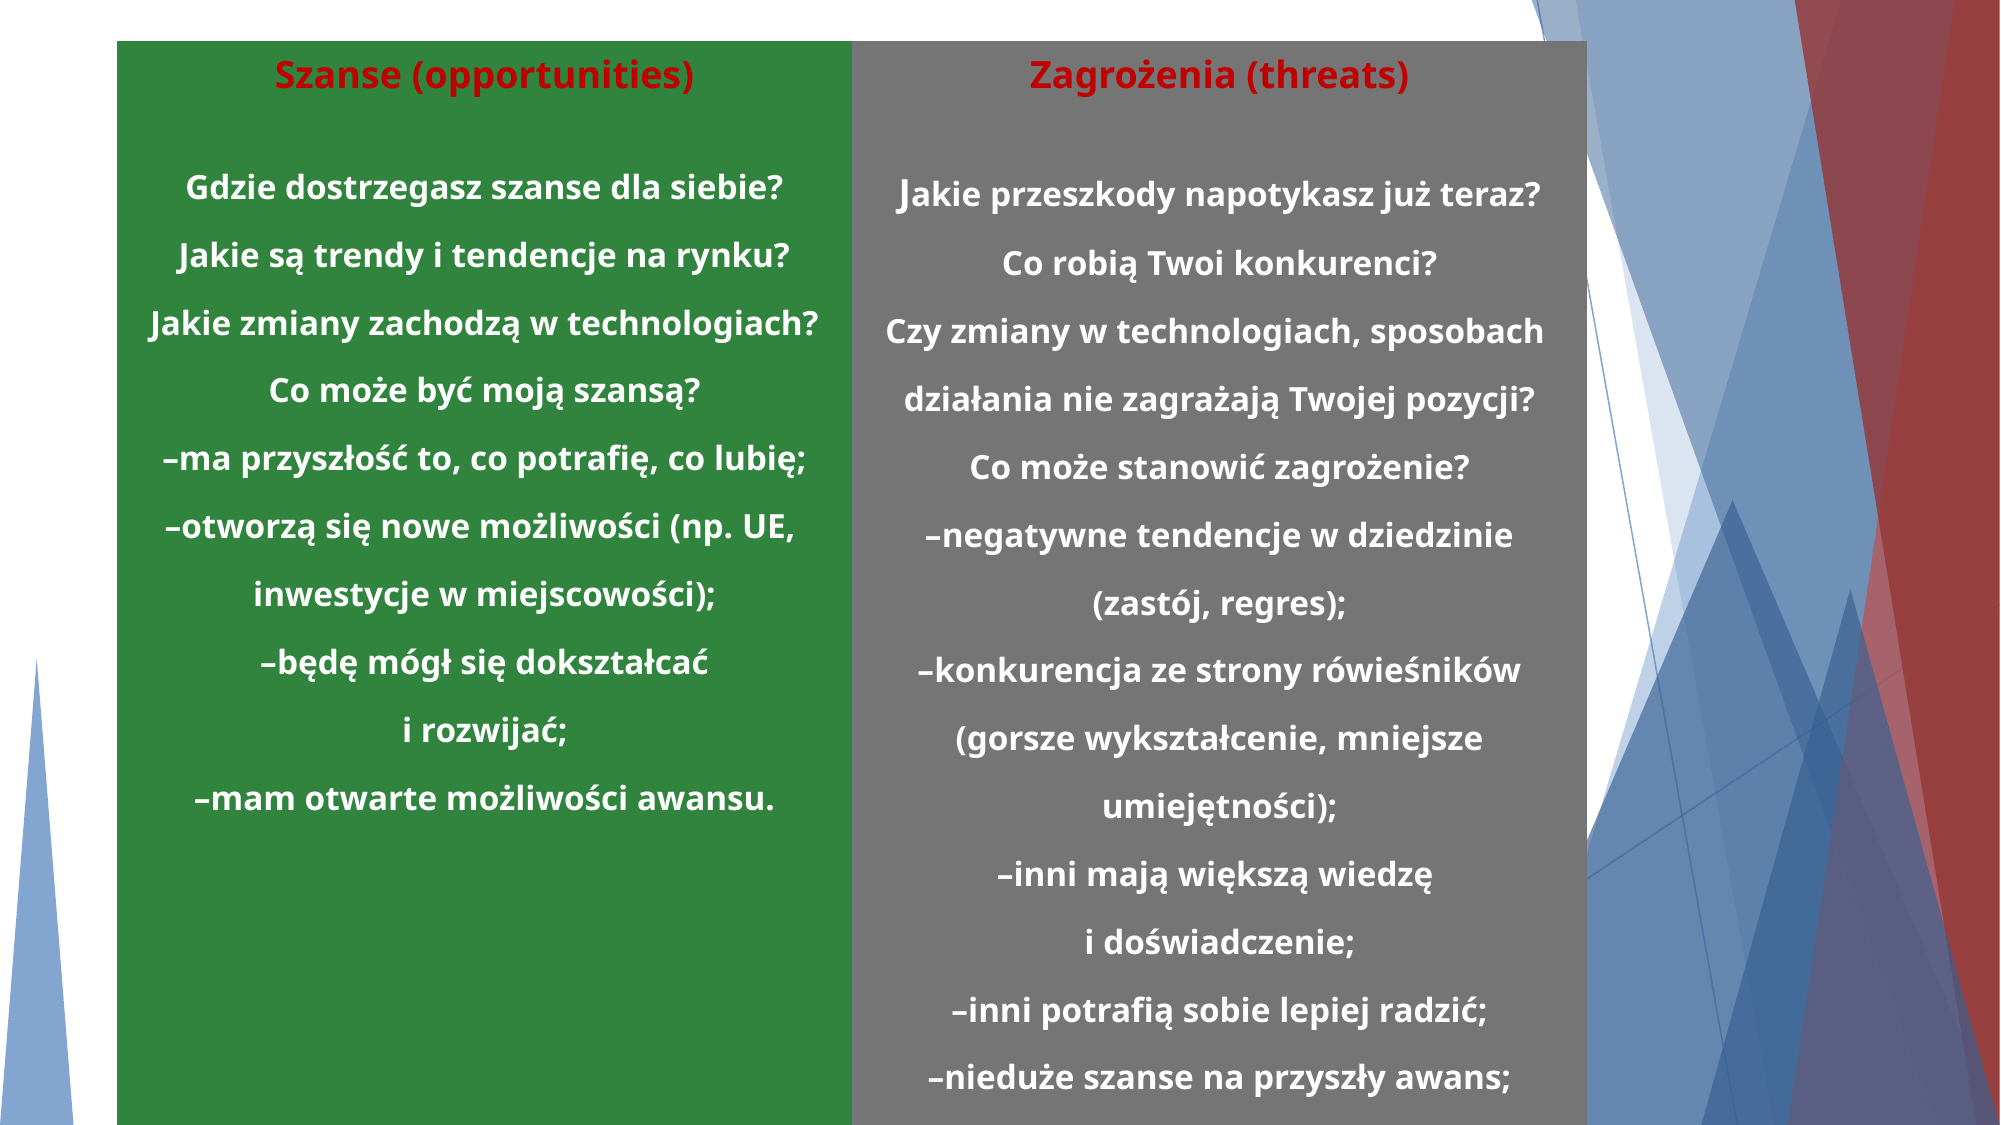

| Szanse (opportunities) Gdzie dostrzegasz szanse dla siebie? Jakie są trendy i tendencje na rynku? Jakie zmiany zachodzą w technologiach? Co może być moją szansą? –ma przyszłość to, co potrafię, co lubię; –otworzą się nowe możliwości (np. UE, inwestycje w miejscowości); –będę mógł się dokształcać i rozwijać; –mam otwarte możliwości awansu. | Zagrożenia (threats) Jakie przeszkody napotykasz już teraz? Co robią Twoi konkurenci? Czy zmiany w technologiach, sposobach działania nie zagrażają Twojej pozycji? Co może stanowić zagrożenie? –negatywne tendencje w dziedzinie (zastój, regres); –konkurencja ze strony rówieśników (gorsze wykształcenie, mniejsze umiejętności); –inni mają większą wiedzę i doświadczenie; –inni potrafią sobie lepiej radzić; –nieduże szanse na przyszły awans; –firmy wolą kogoś z mniejszymi ambicjami. |
| --- | --- |